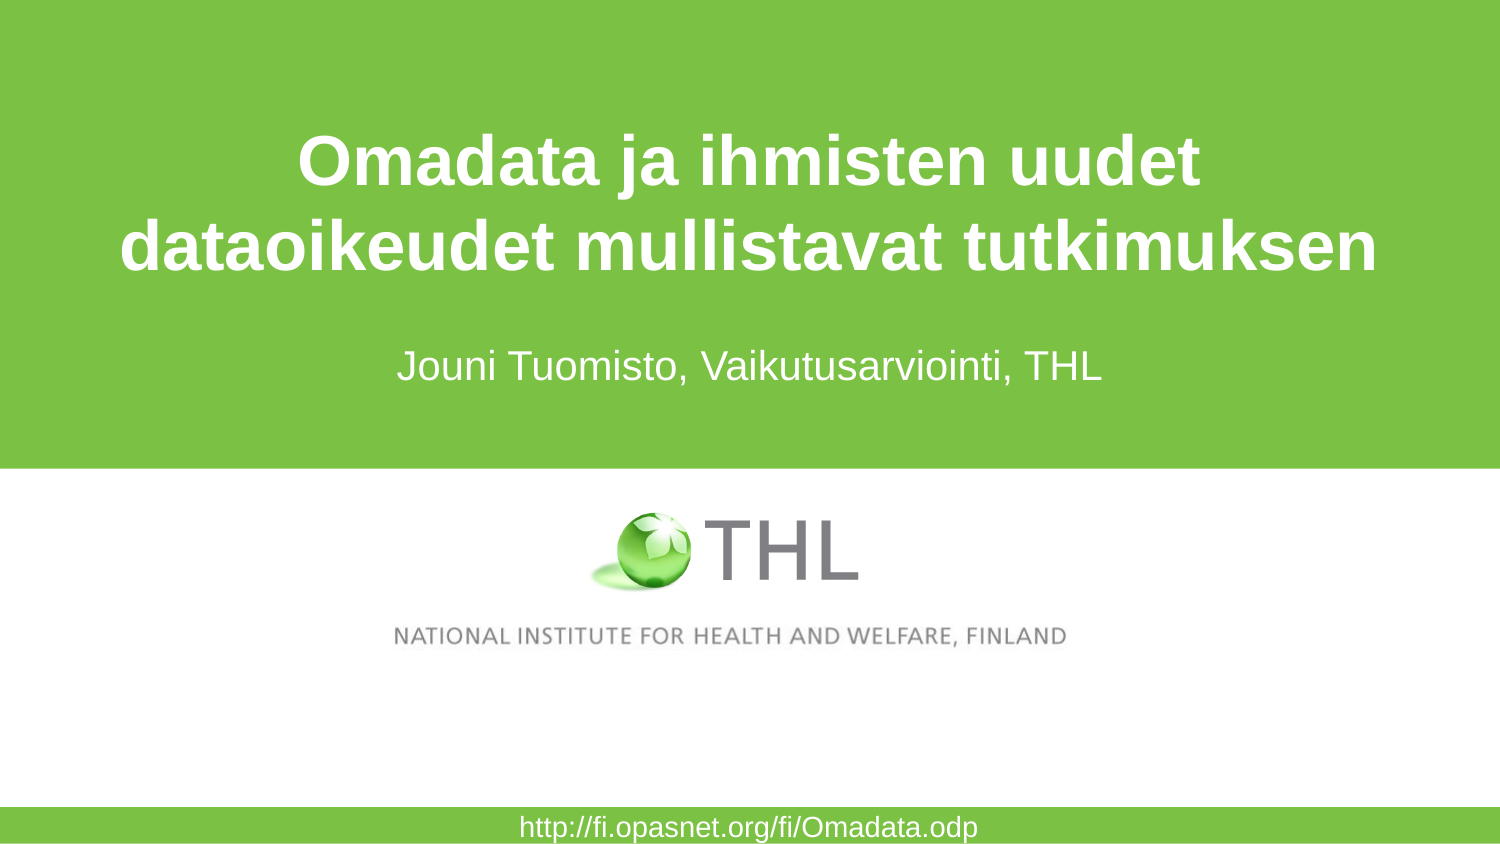

# Omadata ja ihmisten uudet dataoikeudet mullistavat tutkimuksen
Jouni Tuomisto, Vaikutusarviointi, THL
http://fi.opasnet.org/fi/Omadata.odp